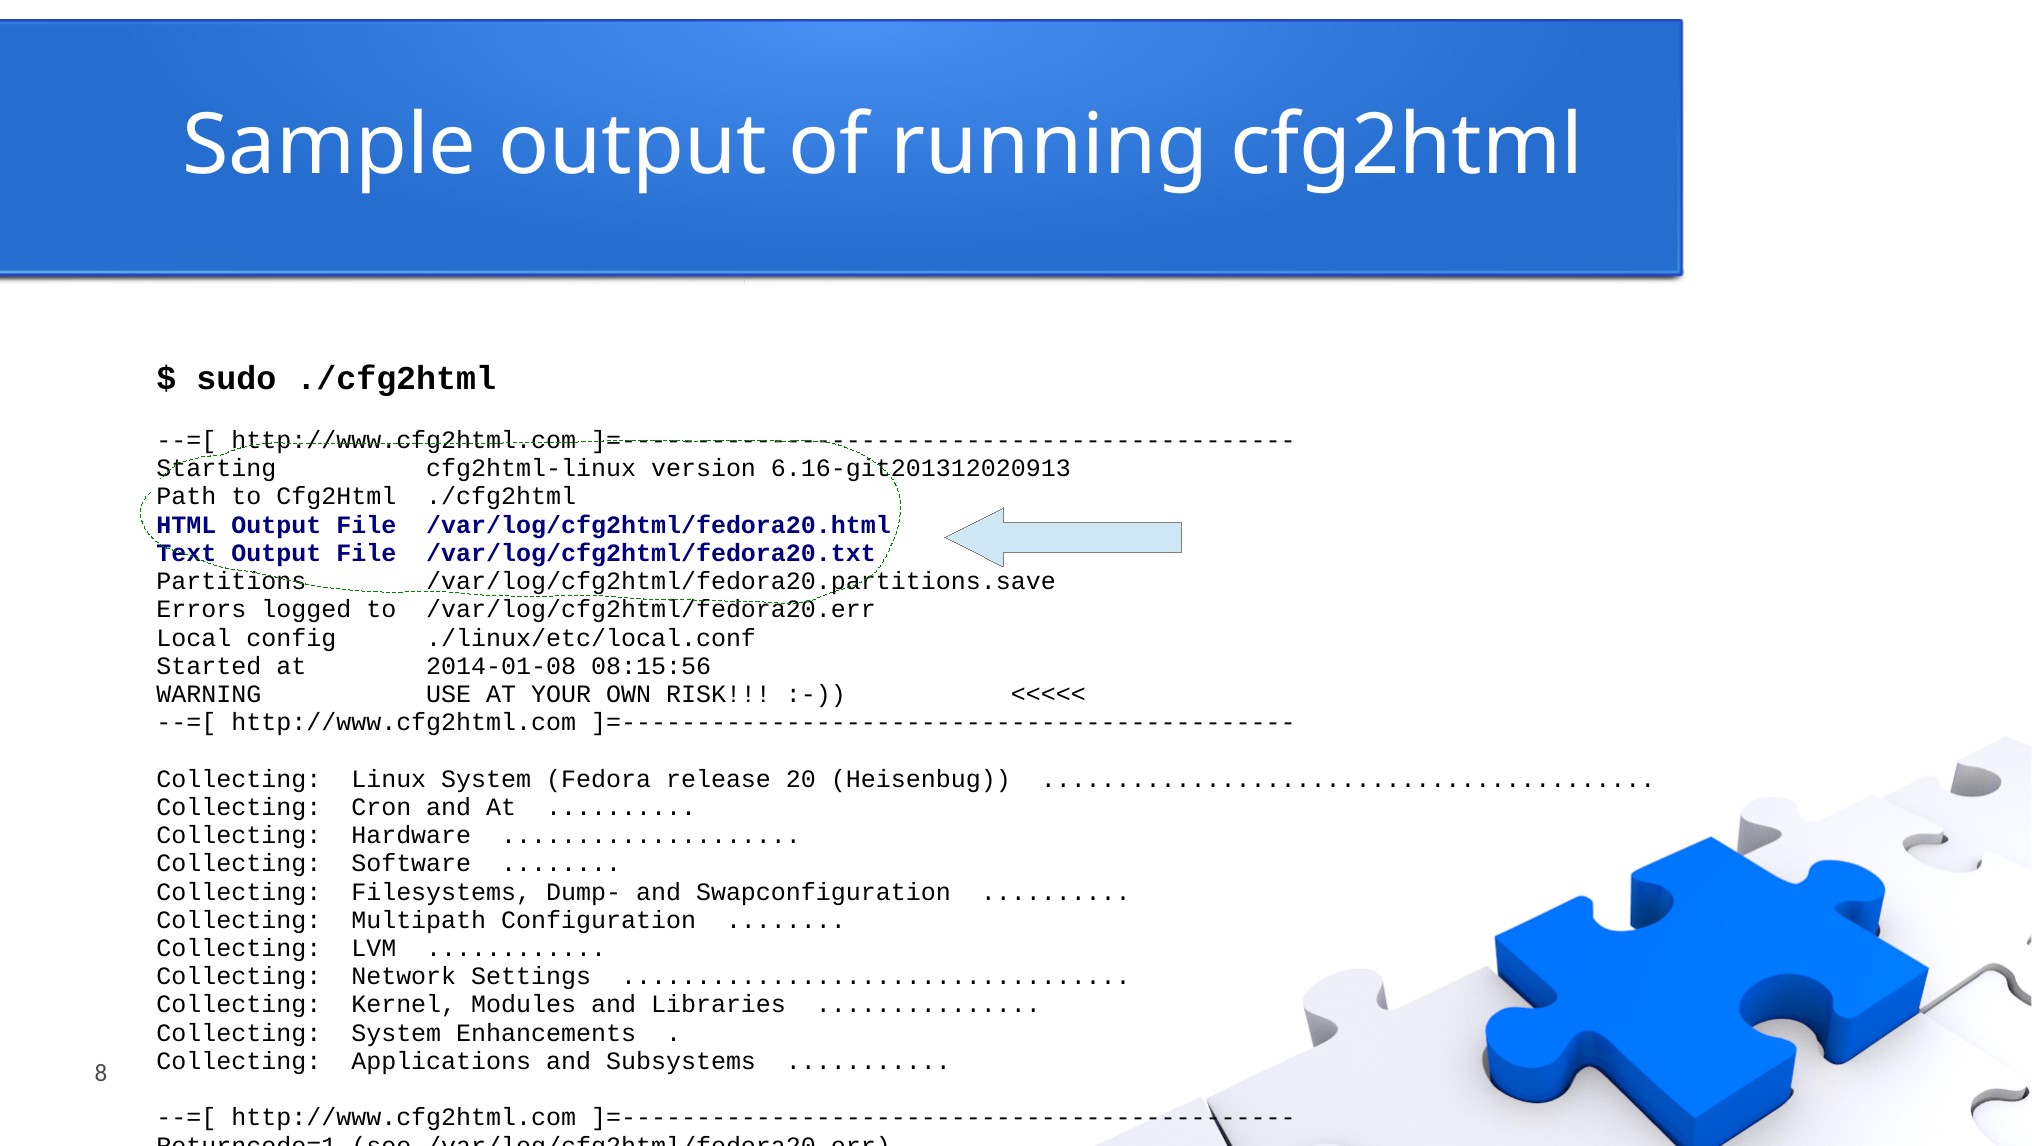

# Sample output of running cfg2html
$ sudo ./cfg2html
--=[ http://www.cfg2html.com ]=---------------------------------------------
Starting cfg2html-linux version 6.16-git201312020913
Path to Cfg2Html ./cfg2html
HTML Output File /var/log/cfg2html/fedora20.html
Text Output File /var/log/cfg2html/fedora20.txt
Partitions /var/log/cfg2html/fedora20.partitions.save
Errors logged to /var/log/cfg2html/fedora20.err
Local config ./linux/etc/local.conf
Started at 2014-01-08 08:15:56
WARNING USE AT YOUR OWN RISK!!! :-)) <<<<<
--=[ http://www.cfg2html.com ]=---------------------------------------------
Collecting: Linux System (Fedora release 20 (Heisenbug)) .........................................
Collecting: Cron and At ..........
Collecting: Hardware ....................
Collecting: Software ........
Collecting: Filesystems, Dump- and Swapconfiguration ..........
Collecting: Multipath Configuration ........
Collecting: LVM ............
Collecting: Network Settings ..................................
Collecting: Kernel, Modules and Libraries ...............
Collecting: System Enhancements .
Collecting: Applications and Subsystems ...........
--=[ http://www.cfg2html.com ]=---------------------------------------------
Returncode=1 (see /var/log/cfg2html/fedora20.err)
8